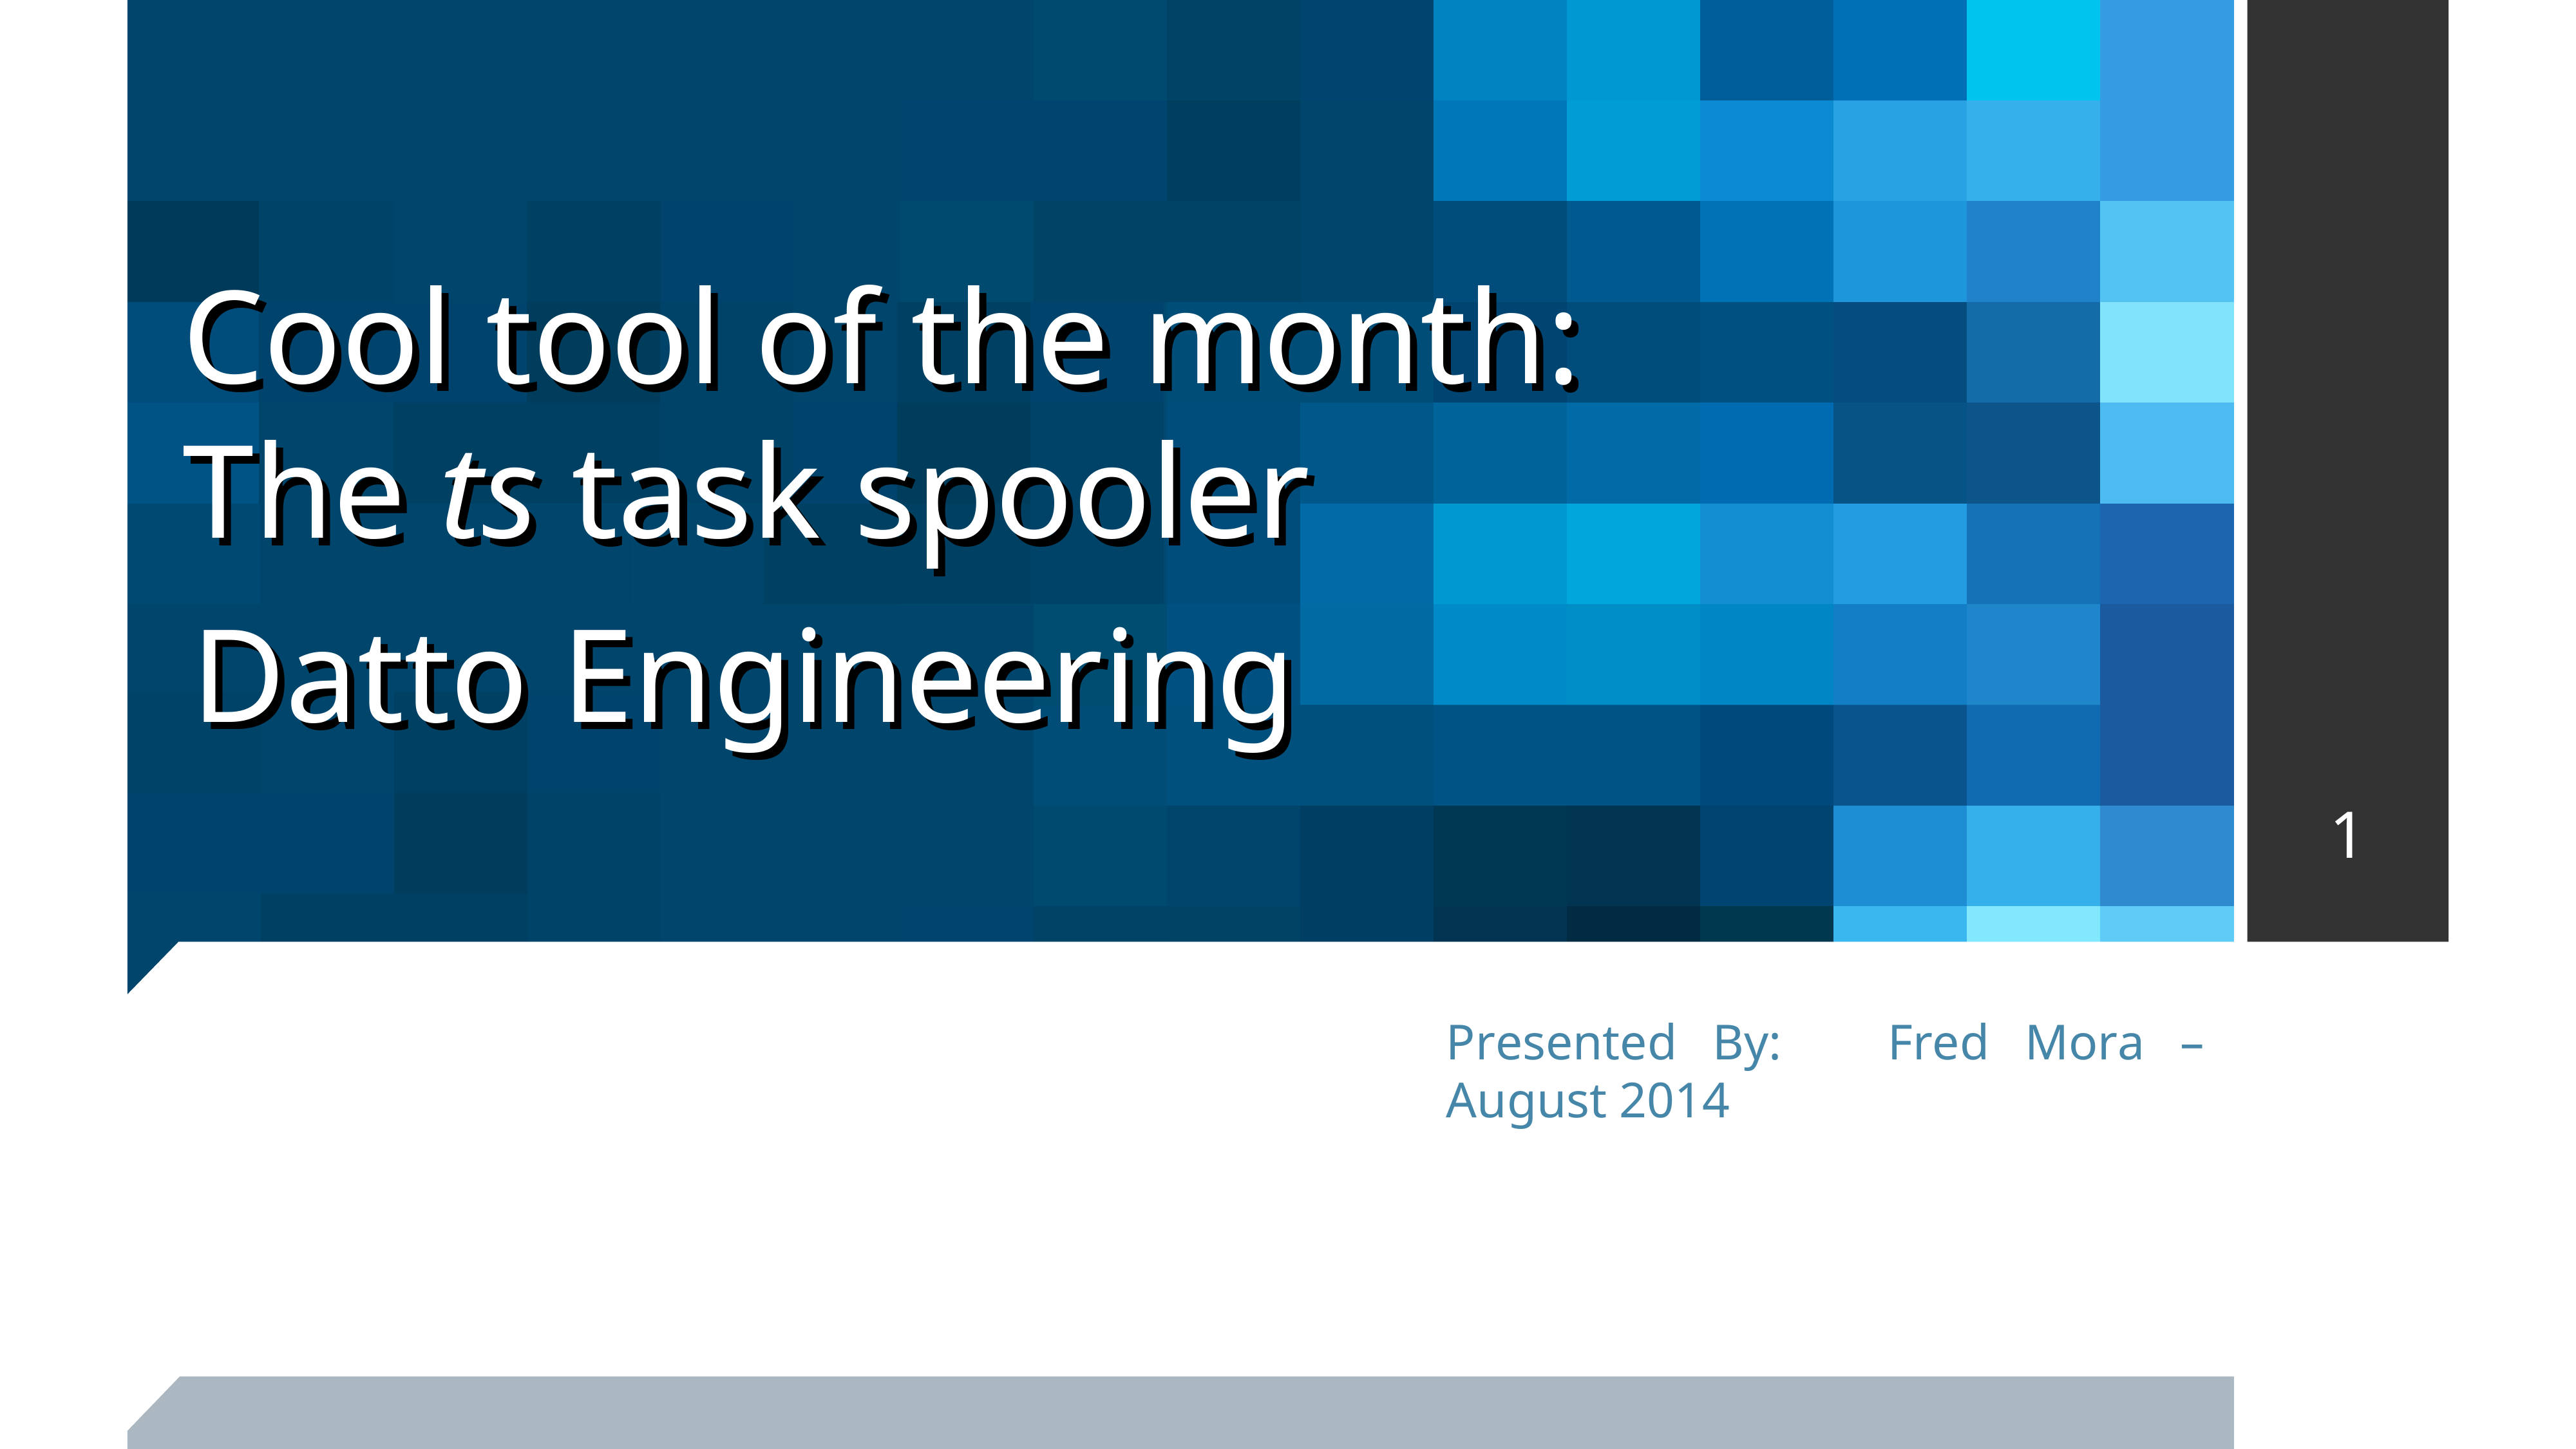

# Cool tool of the month: The ts task spooler
Datto Engineering
Presented By: Fred Mora –
August 2014